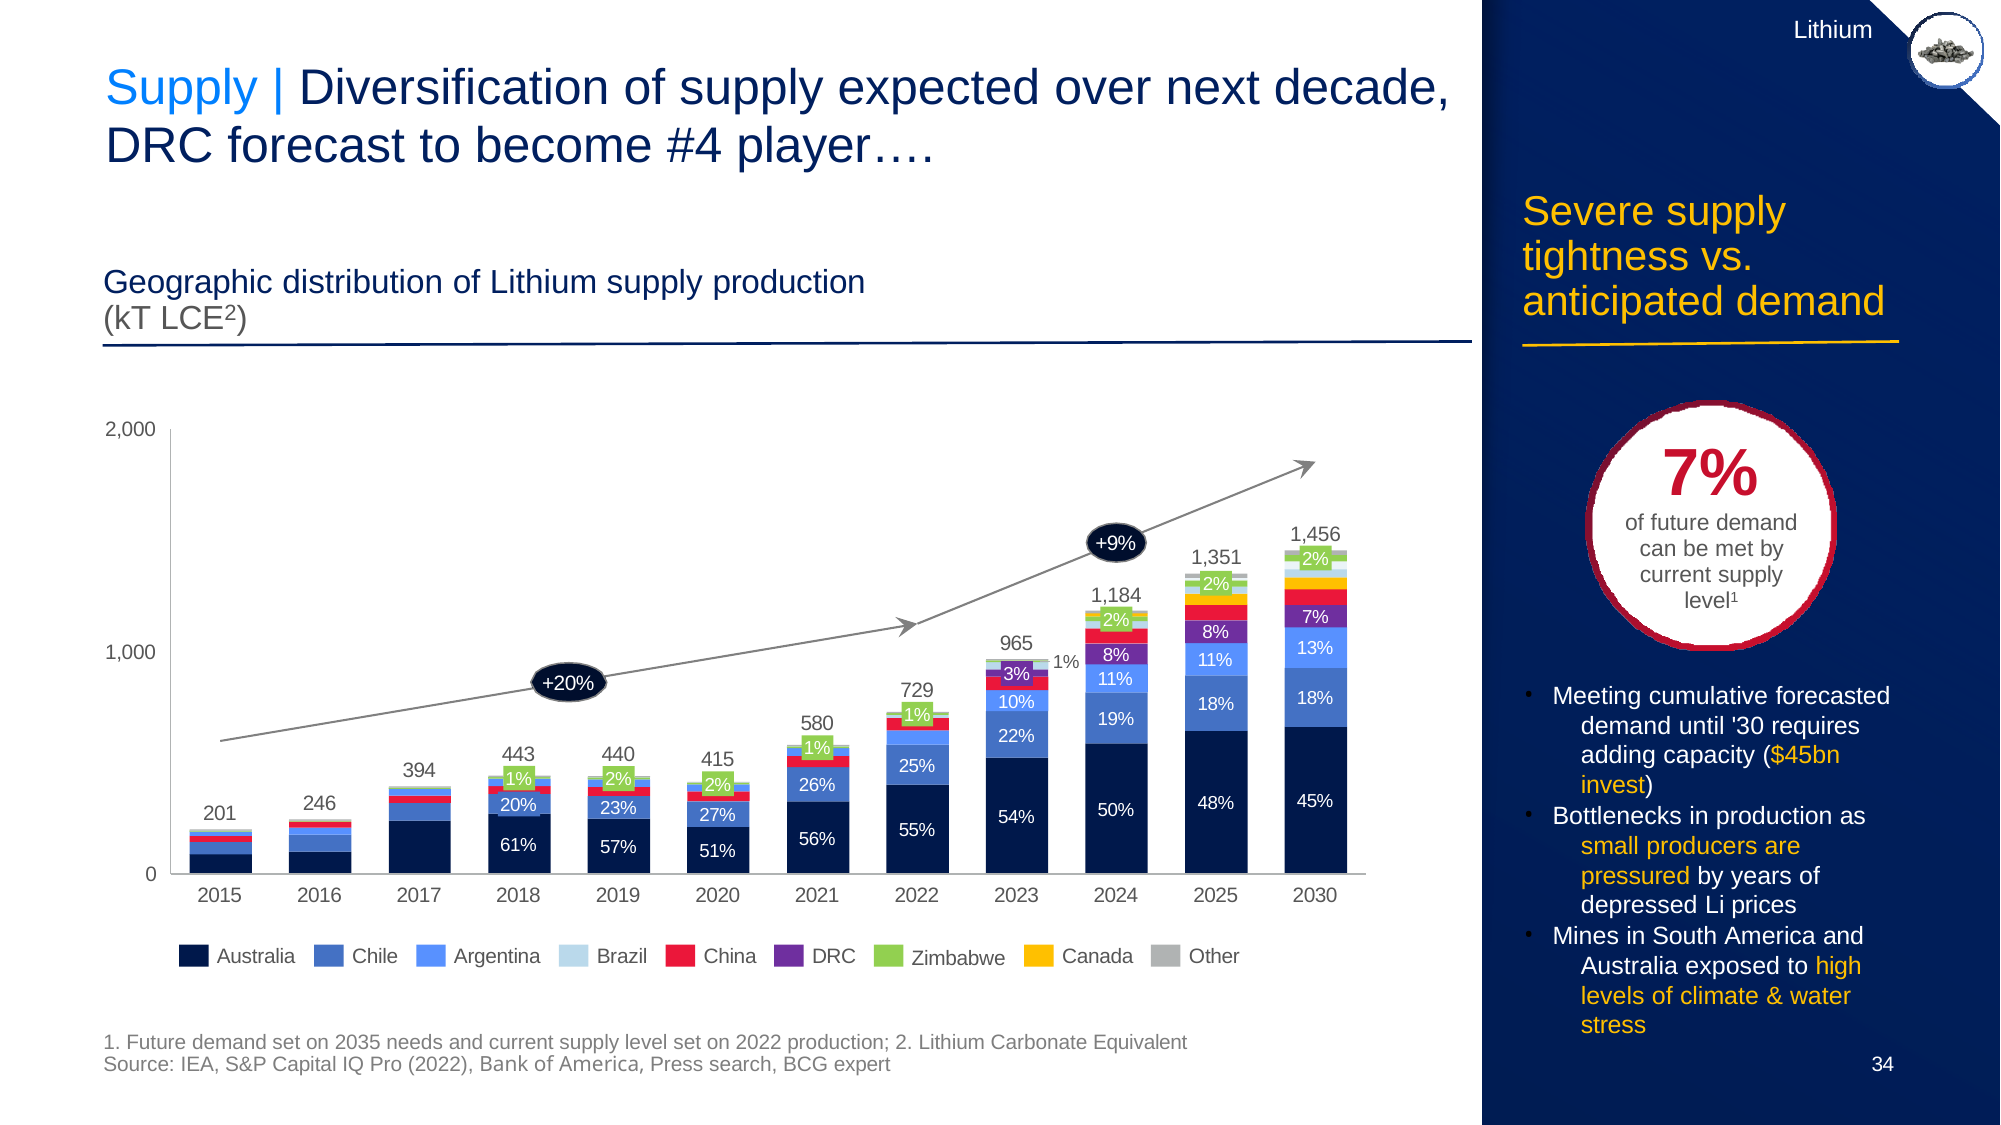

Lithium
# Supply | Diversification of supply expected over next decade,
DRC forecast to become #4 player….
Severe supply tightness vs. anticipated demand
Geographic distribution of Lithium supply production (kT LCE2)
2,000
7%
of future demand can be met by current supply level1
1,456
+9%
1,351
2%
2%
1,184
7%
2%
8%
965
13%
1,000
8%
11%
1%
3%
11%
+20%
729
1%
Meeting cumulative forecasted demand until '30 requires adding capacity ($45bn invest)
18%
10%
18%
19%
580
1%
22%
443
440
415
25%
394
1%
2%
2%
26%
45%
246
48%
20%
23%
50%
Bottlenecks in production as small producers are pressured by years of depressed Li prices
201
27%
54%
55%
56%
61%
57%
51%
0
2015
2016
2017
2018
2019
2020
2021
2022	2023
Zimbabwe
2024
2025
2030
Mines in South America and Australia exposed to high levels of climate & water stress
Australia
Chile
Argentina
Brazil
China
DRC
Canada
Other
1. Future demand set on 2035 needs and current supply level set on 2022 production; 2. Lithium Carbonate Equivalent Source: IEA, S&P Capital IQ Pro (2022), Bank of America, Press search, BCG expert
34